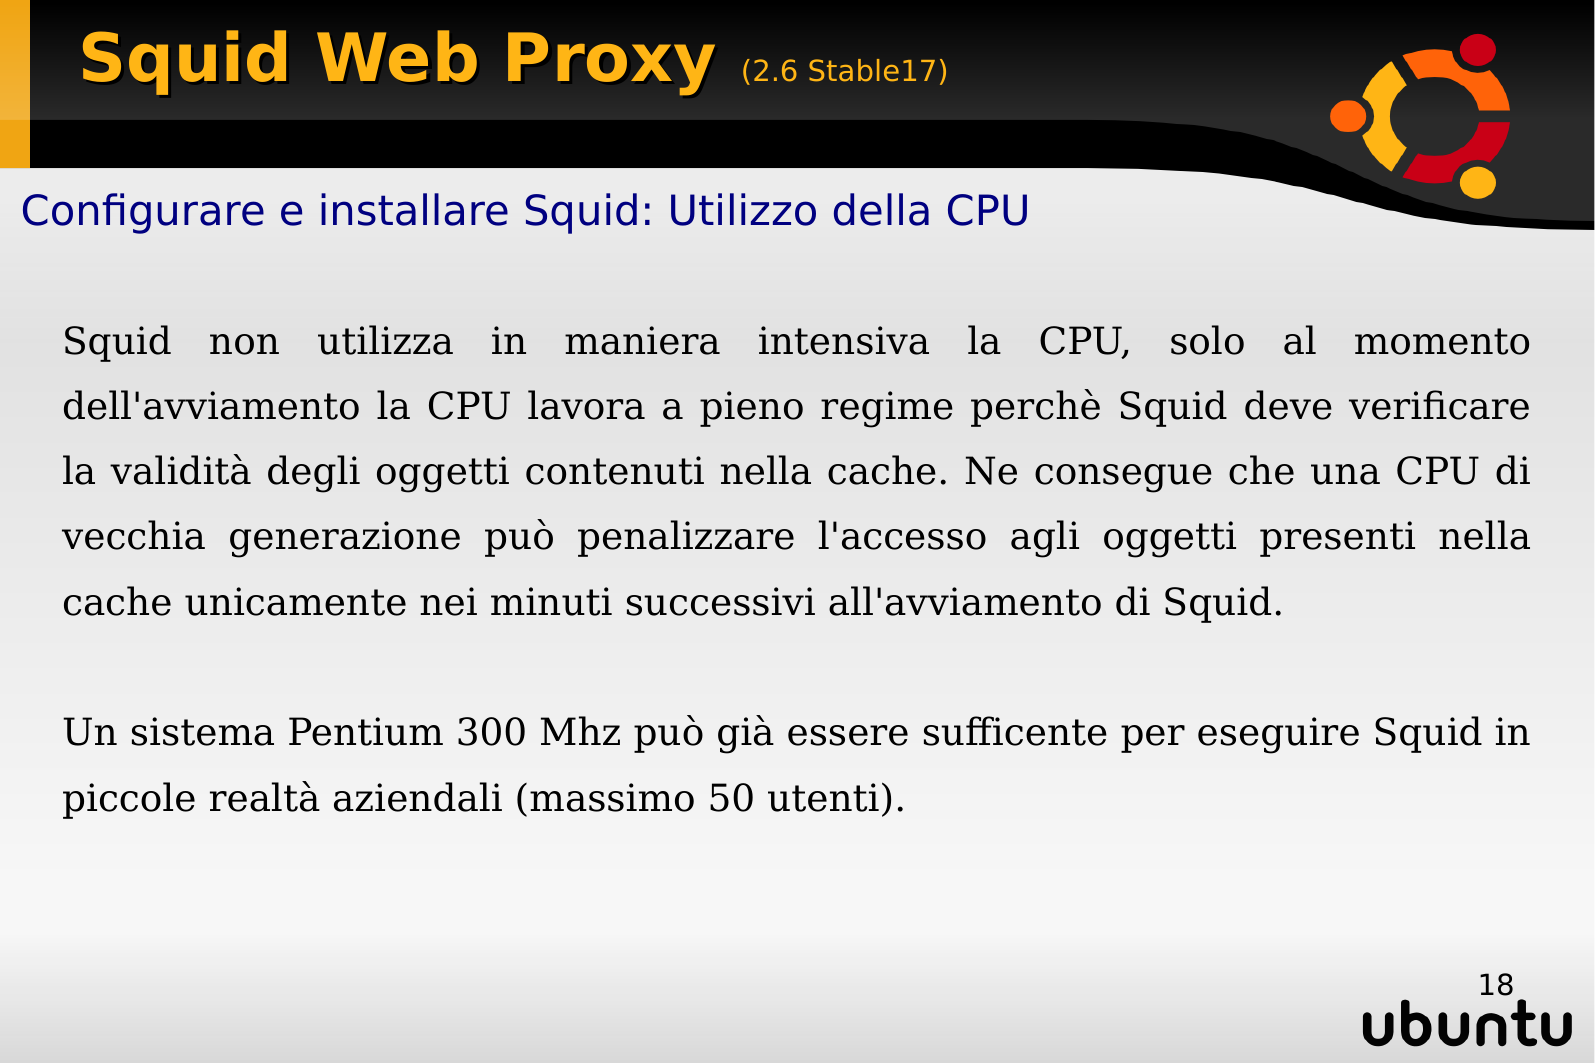

Squid Web Proxy (2.6 Stable17)
Configurare e installare Squid: Utilizzo della CPU
Squid non utilizza in maniera intensiva la CPU, solo al momento dell'avviamento la CPU lavora a pieno regime perchè Squid deve verificare la validità degli oggetti contenuti nella cache. Ne consegue che una CPU di vecchia generazione può penalizzare l'accesso agli oggetti presenti nella cache unicamente nei minuti successivi all'avviamento di Squid.
Un sistema Pentium 300 Mhz può già essere sufficente per eseguire Squid in piccole realtà aziendali (massimo 50 utenti).
18